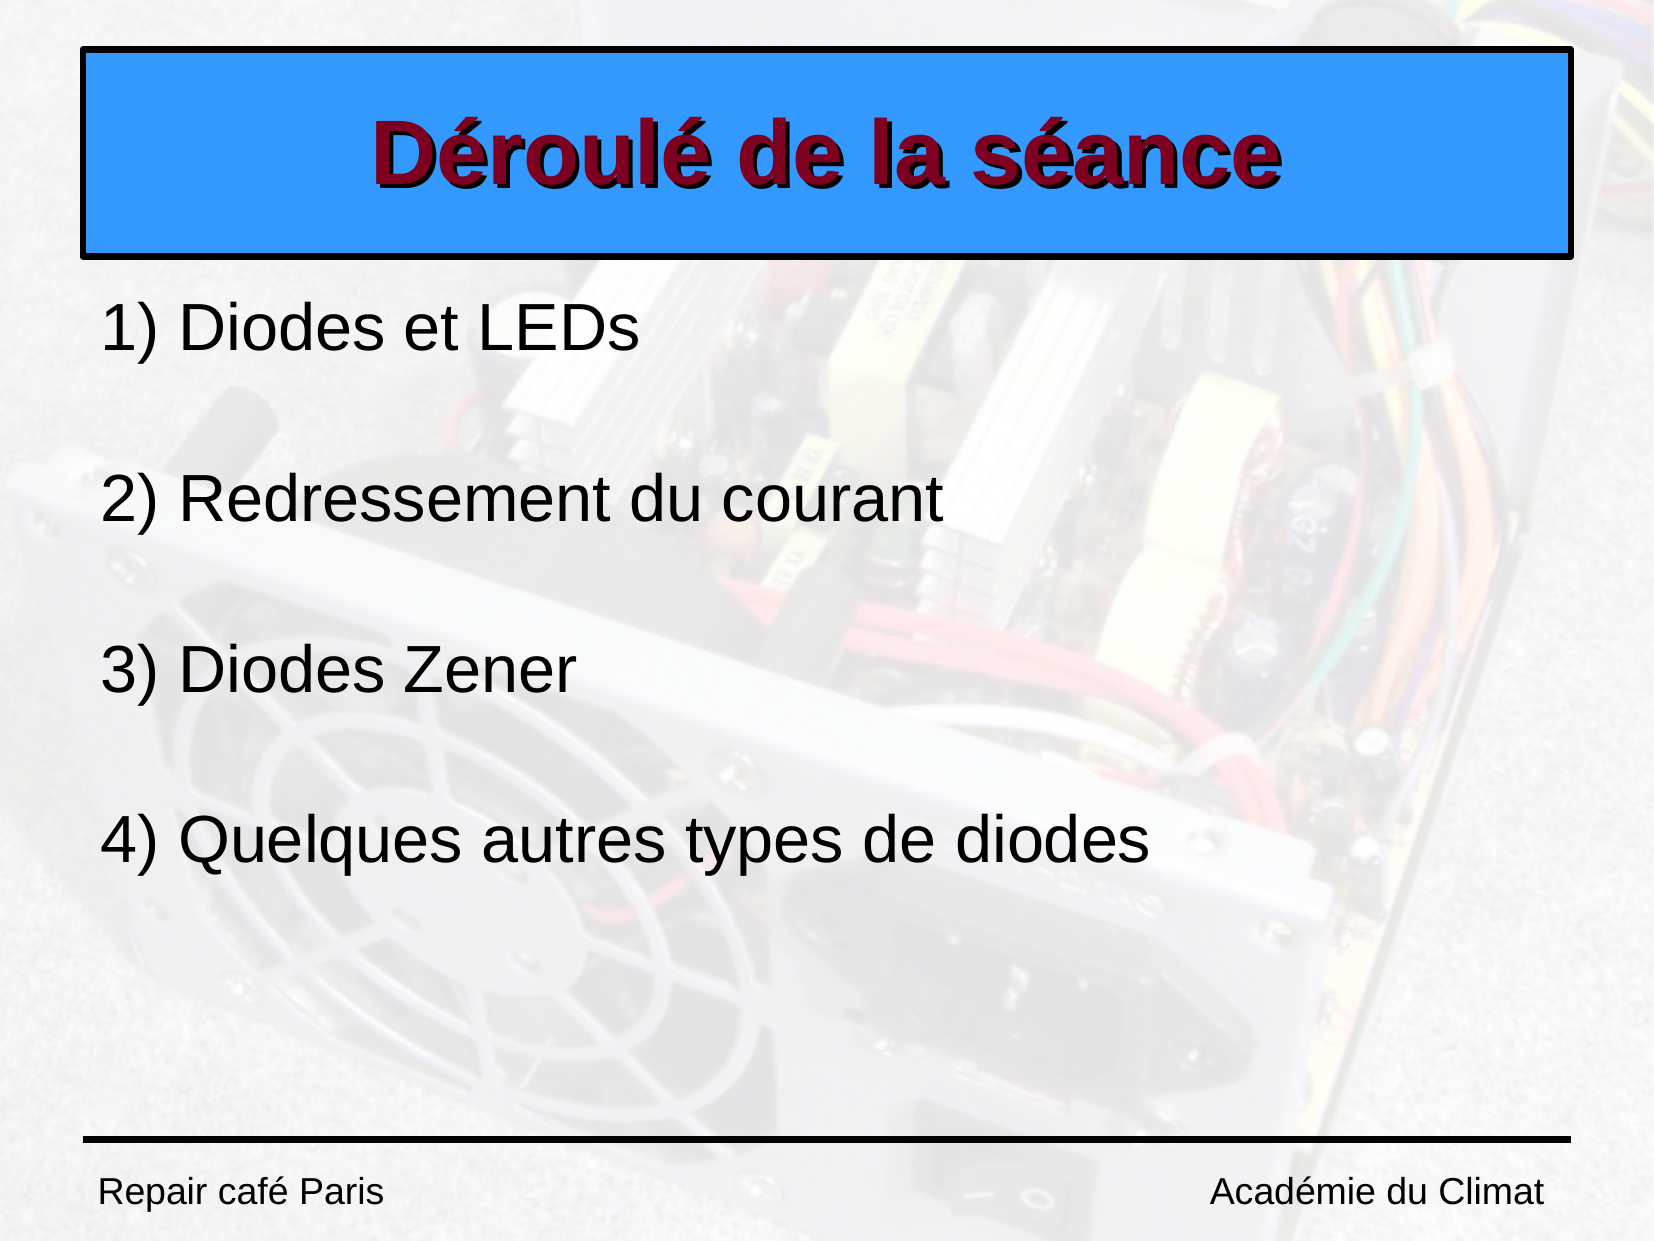

# Déroulé de la séance
 Diodes et LEDs
 Redressement du courant
 Diodes Zener
 Quelques autres types de diodes
Repair café Paris	Académie du Climat